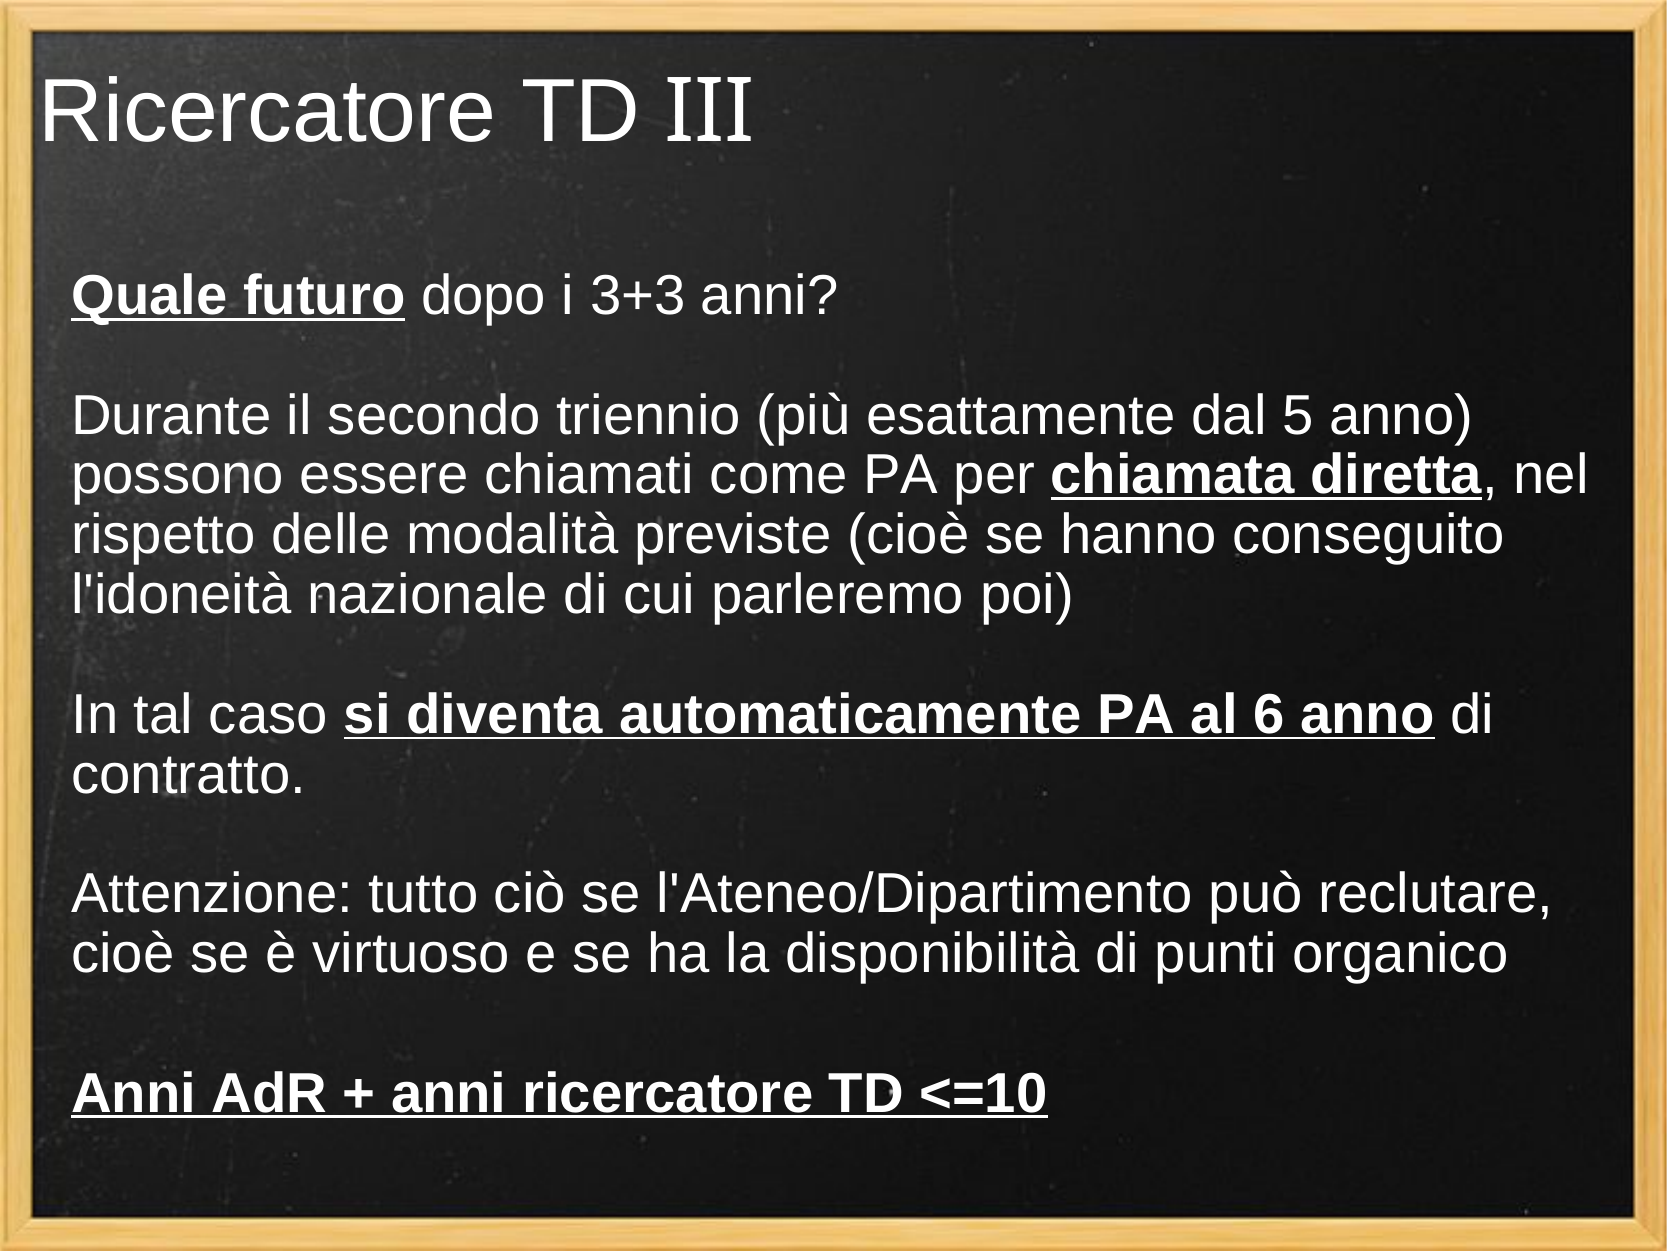

# Ricercatore TD III
Quale futuro dopo i 3+3 anni?
Durante il secondo triennio (più esattamente dal 5 anno) possono essere chiamati come PA per chiamata diretta, nel rispetto delle modalità previste (cioè se hanno conseguito l'idoneità nazionale di cui parleremo poi)
In tal caso si diventa automaticamente PA al 6 anno di contratto.
Attenzione: tutto ciò se l'Ateneo/Dipartimento può reclutare, cioè se è virtuoso e se ha la disponibilità di punti organico
Anni AdR + anni ricercatore TD <=10